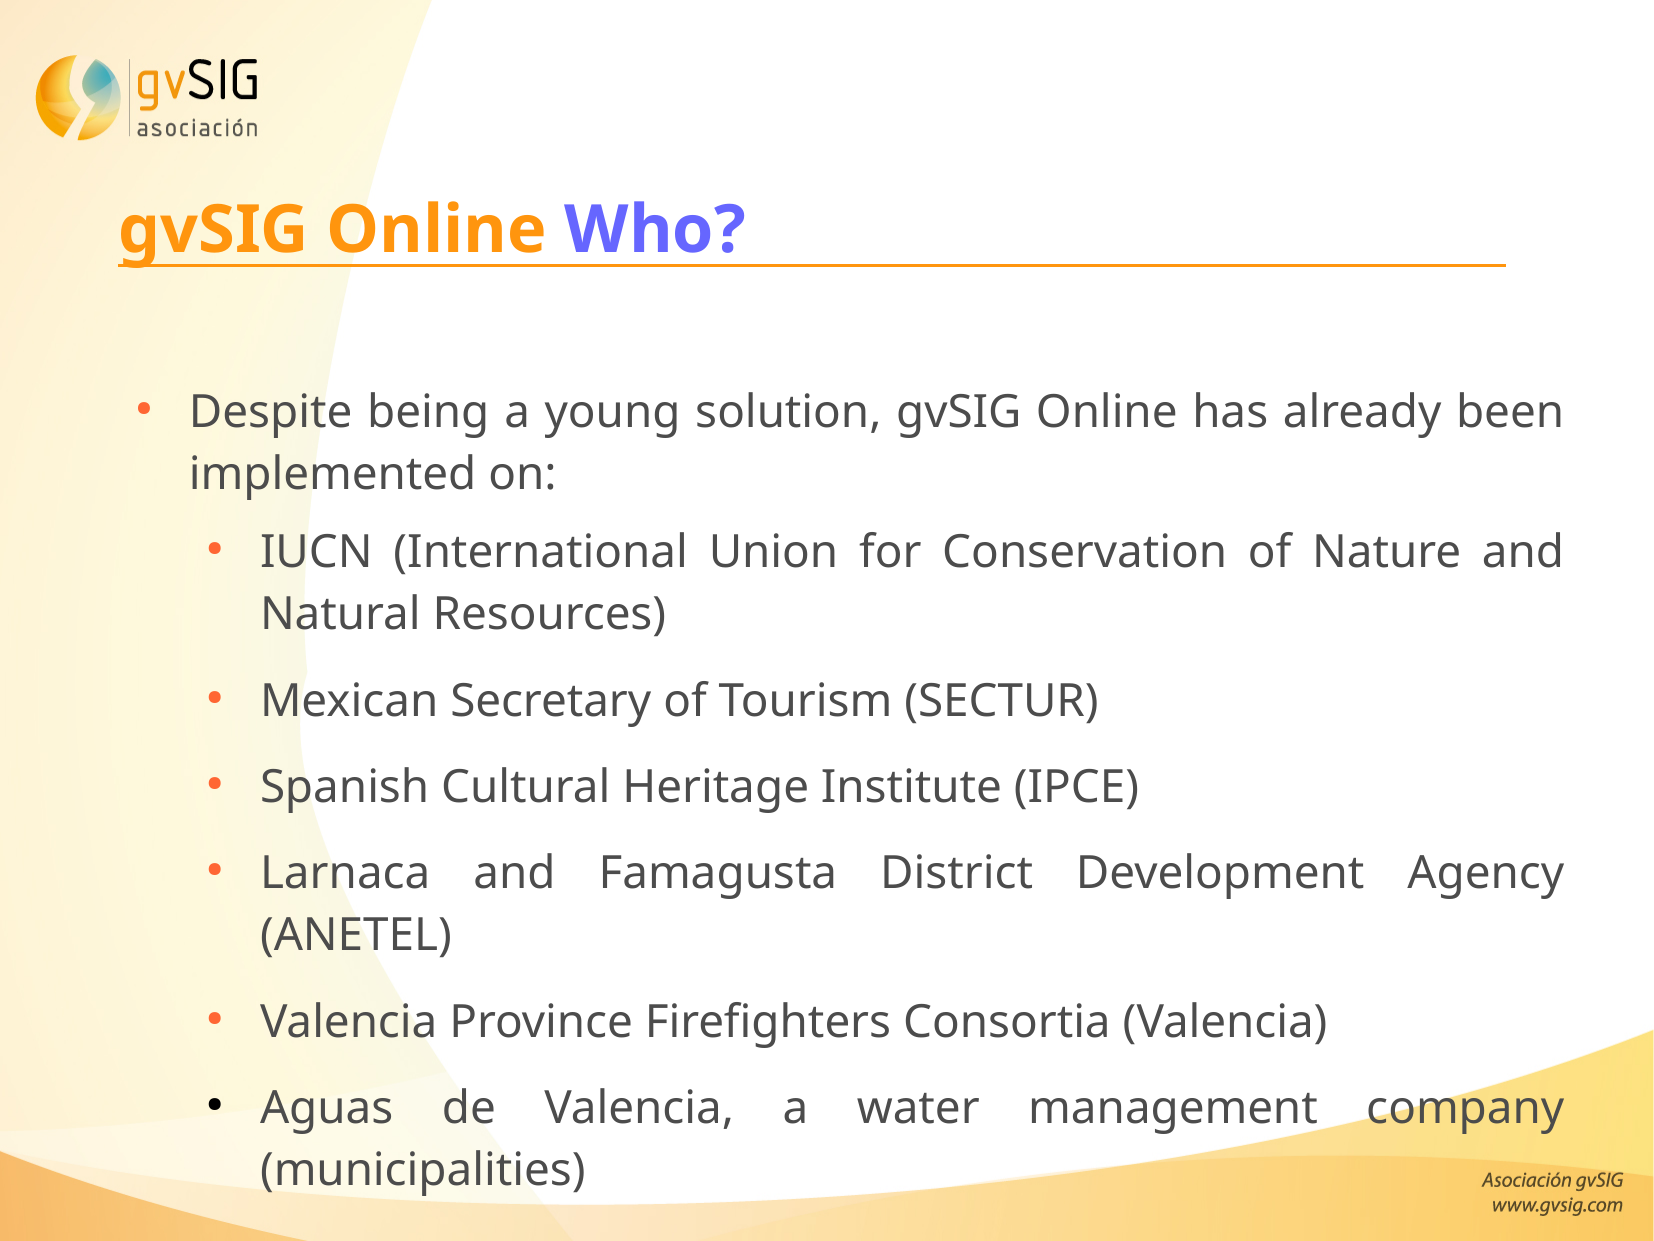

# gvSIG Online Who?
Despite being a young solution, gvSIG Online has already been implemented on:
IUCN (International Union for Conservation of Nature and Natural Resources)
Mexican Secretary of Tourism (SECTUR)
Spanish Cultural Heritage Institute (IPCE)
Larnaca and Famagusta District Development Agency (ANETEL)
Valencia Province Firefighters Consortia (Valencia)
Aguas de Valencia, a water management company (municipalities)